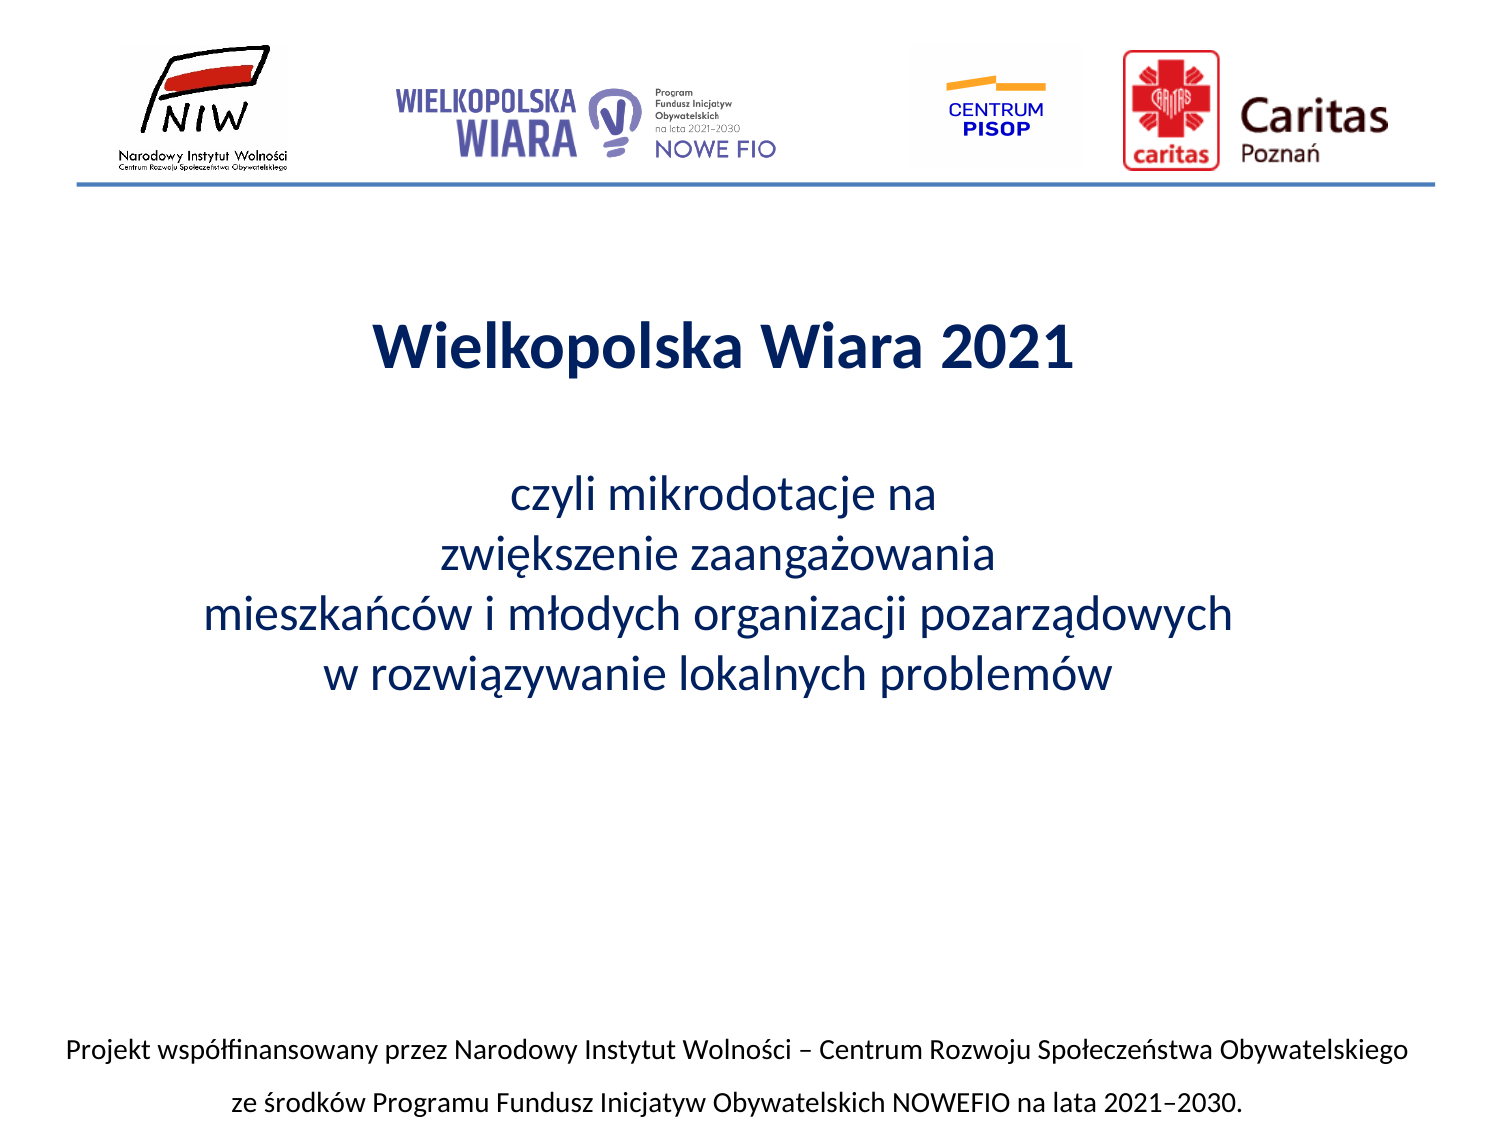

# Wielkopolska Wiara 2021
czyli mikrodotacje na
zwiększenie zaangażowania
mieszkańców i młodych organizacji pozarządowych
w rozwiązywanie lokalnych problemów